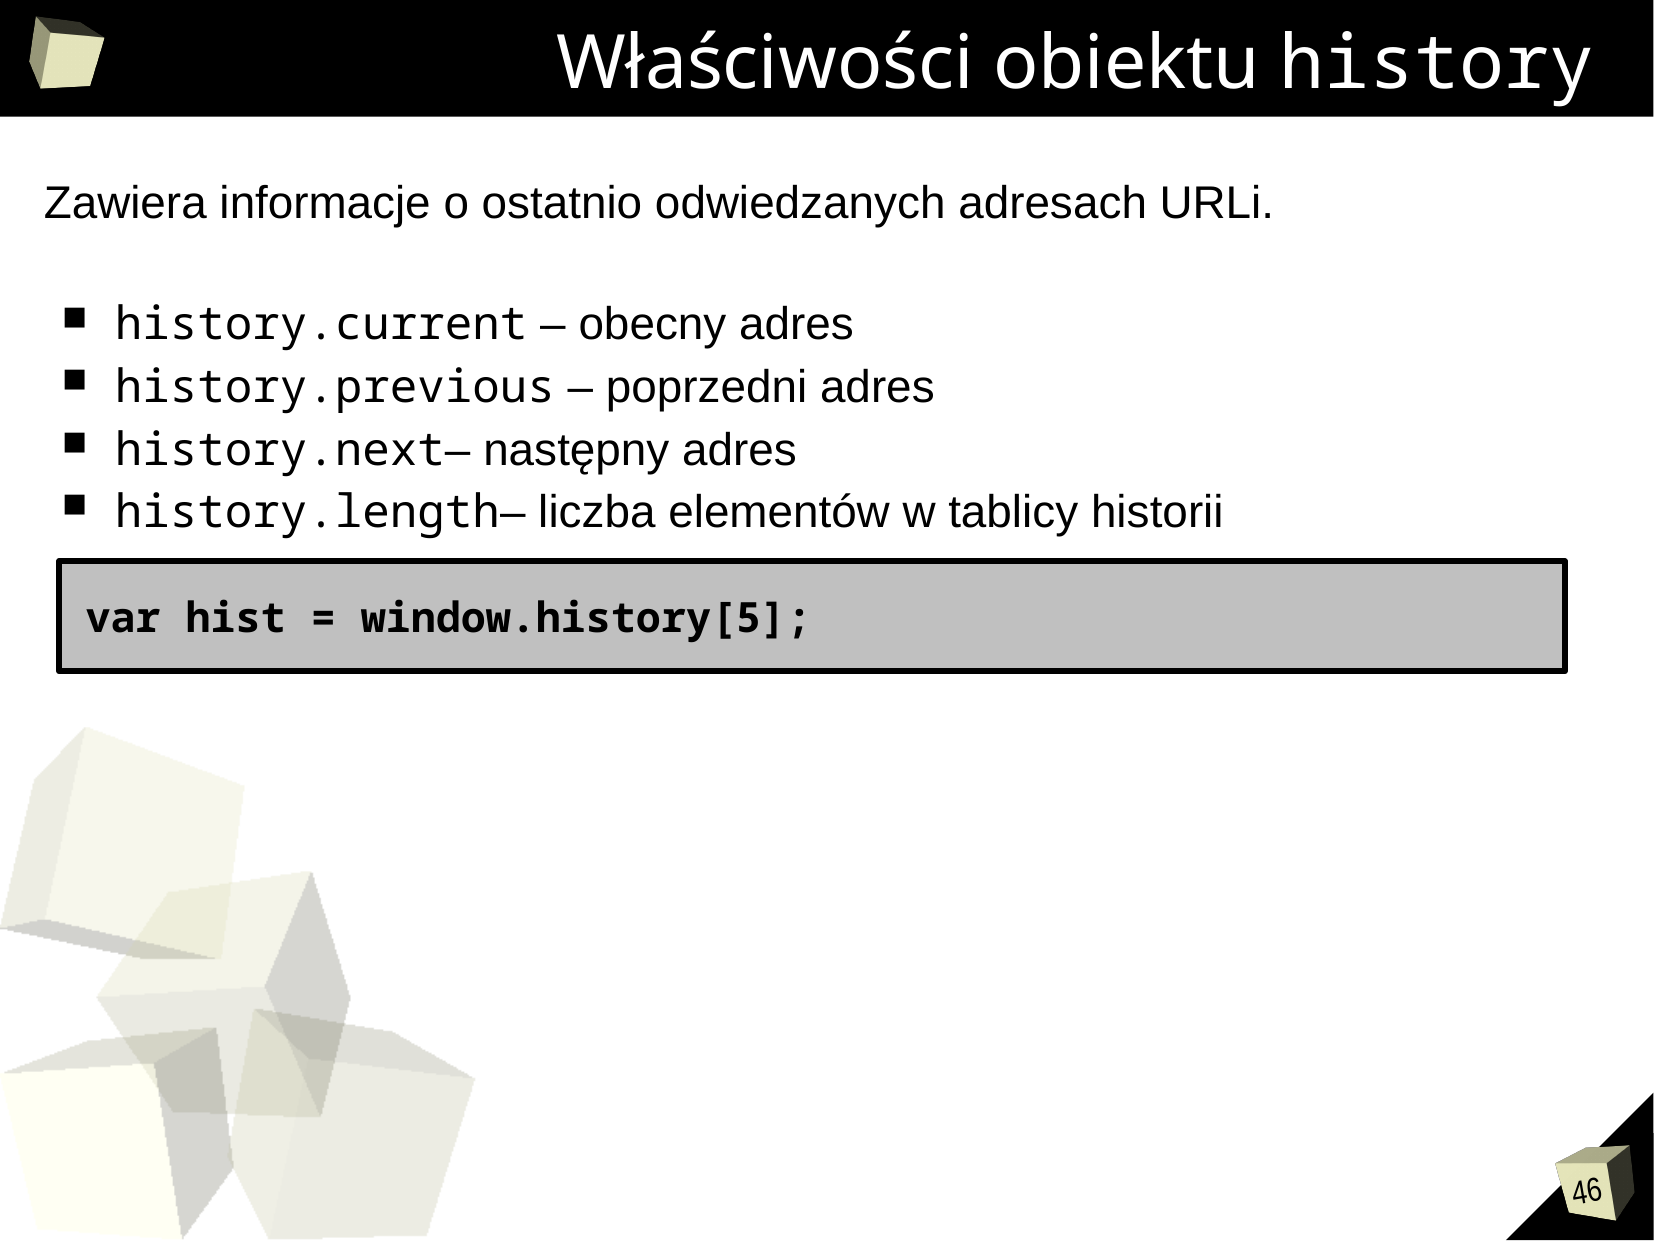

# Właściwości obiektu history
Zawiera informacje o ostatnio odwiedzanych adresach URLi.
history.current – obecny adres
history.previous – poprzedni adres
history.next– następny adres
history.length– liczba elementów w tablicy historii
var hist = window.history[5];